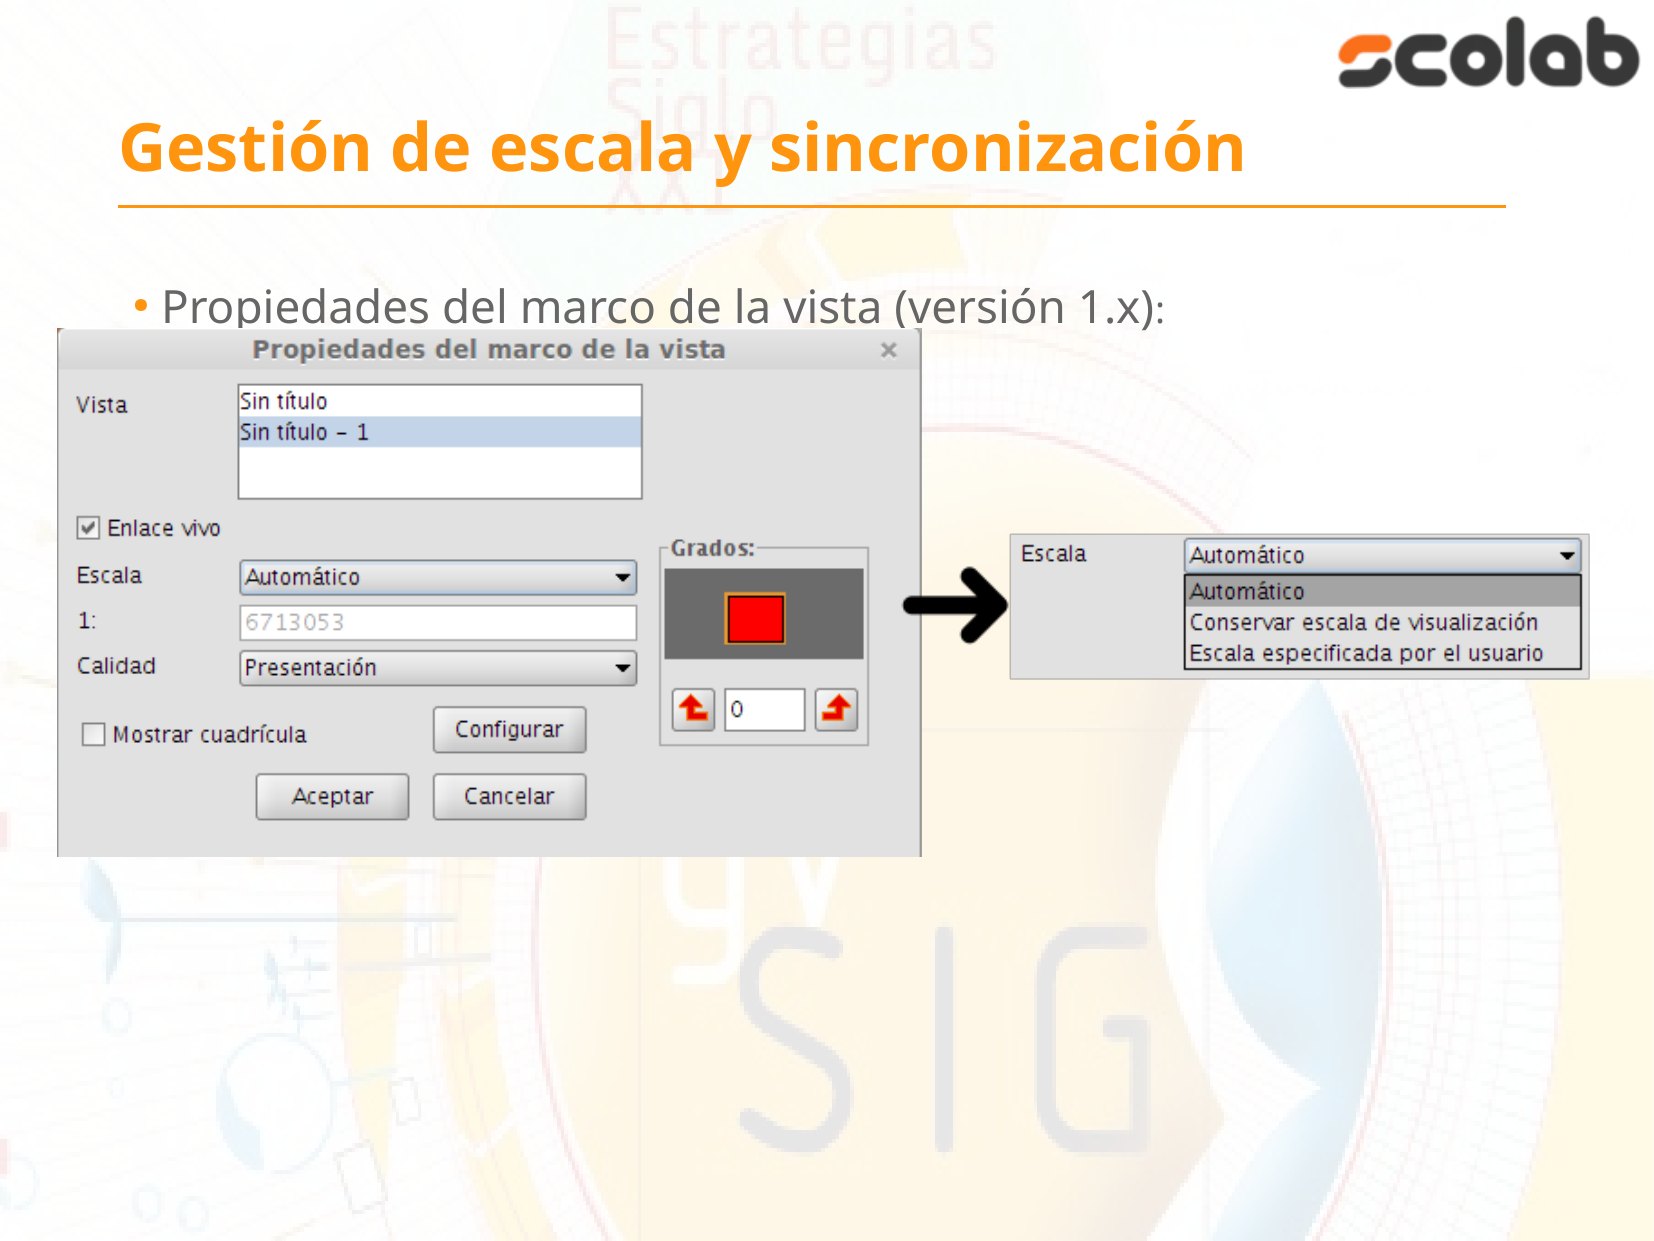

# Gestión de escala y sincronización
 Propiedades del marco de la vista (versión 1.x):